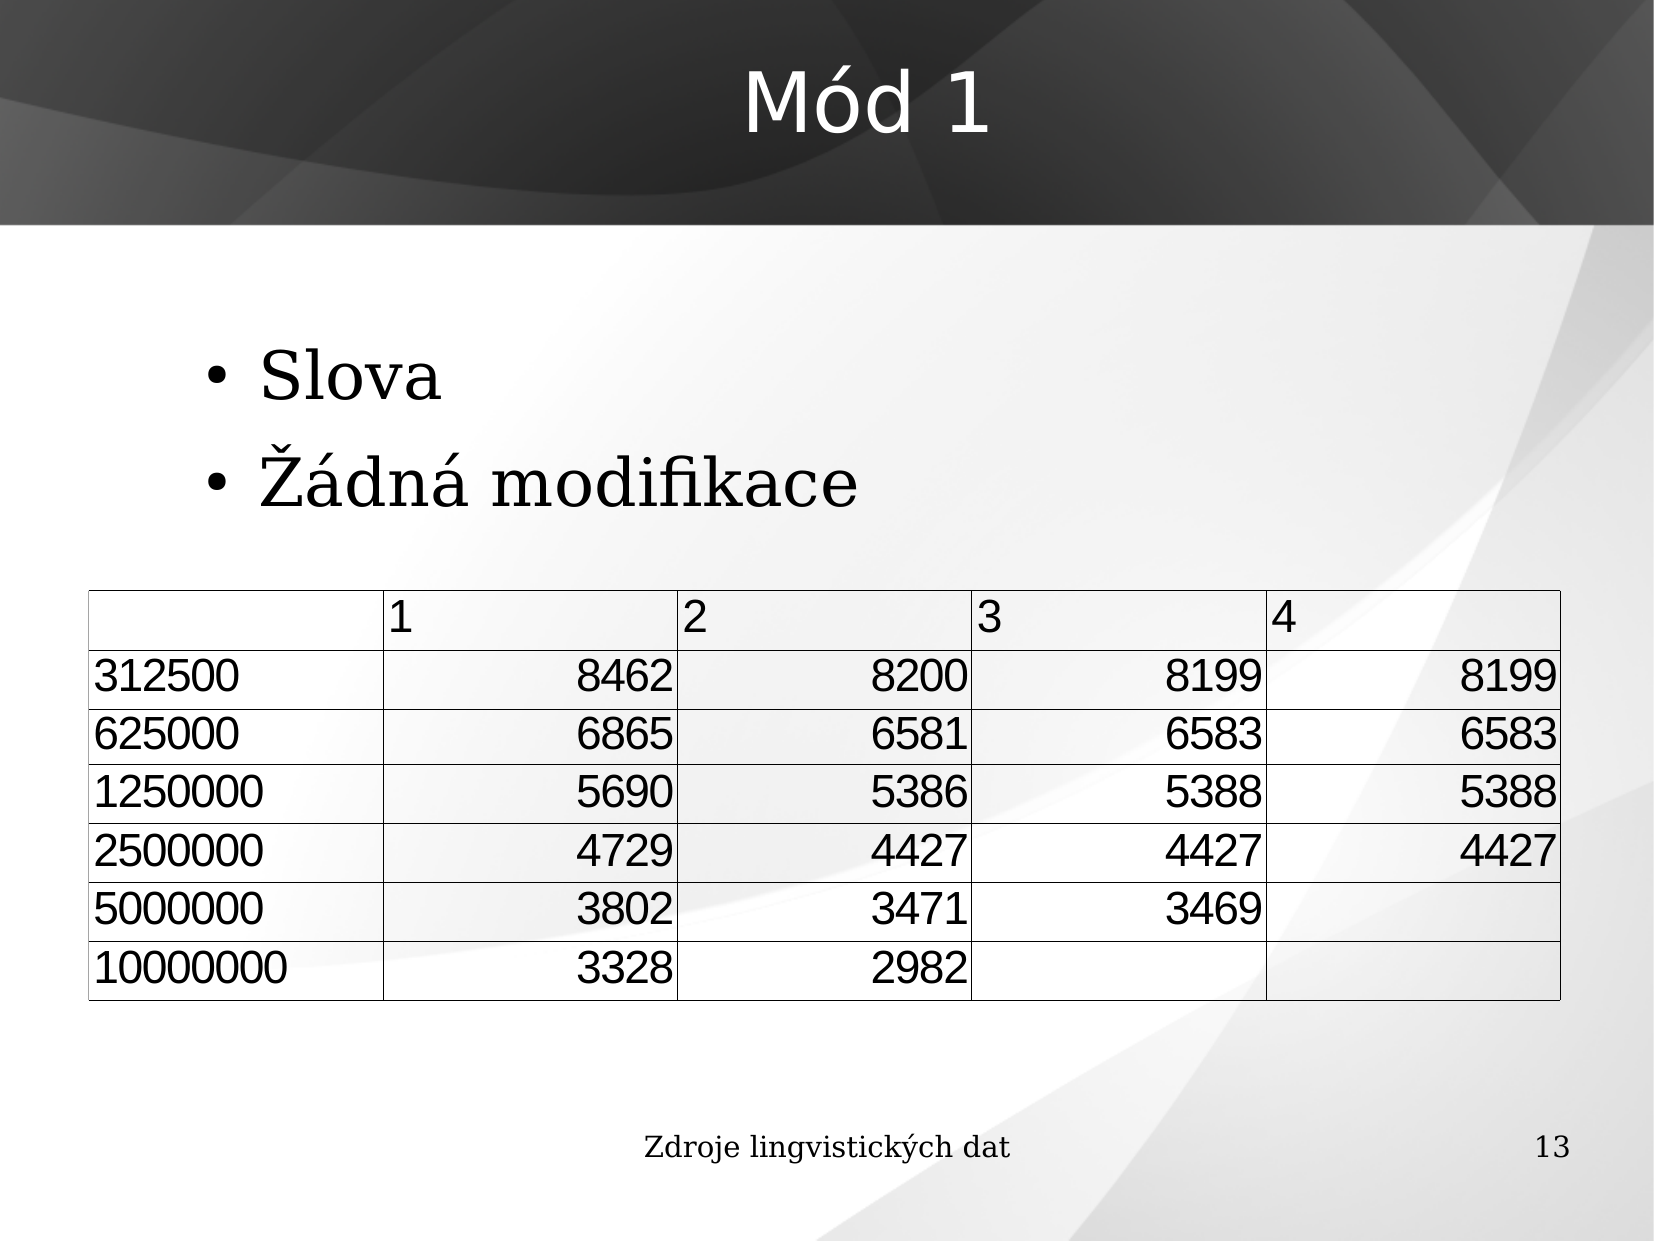

# Mód 1
Slova
Žádná modifikace
Zdroje lingvistických dat
13